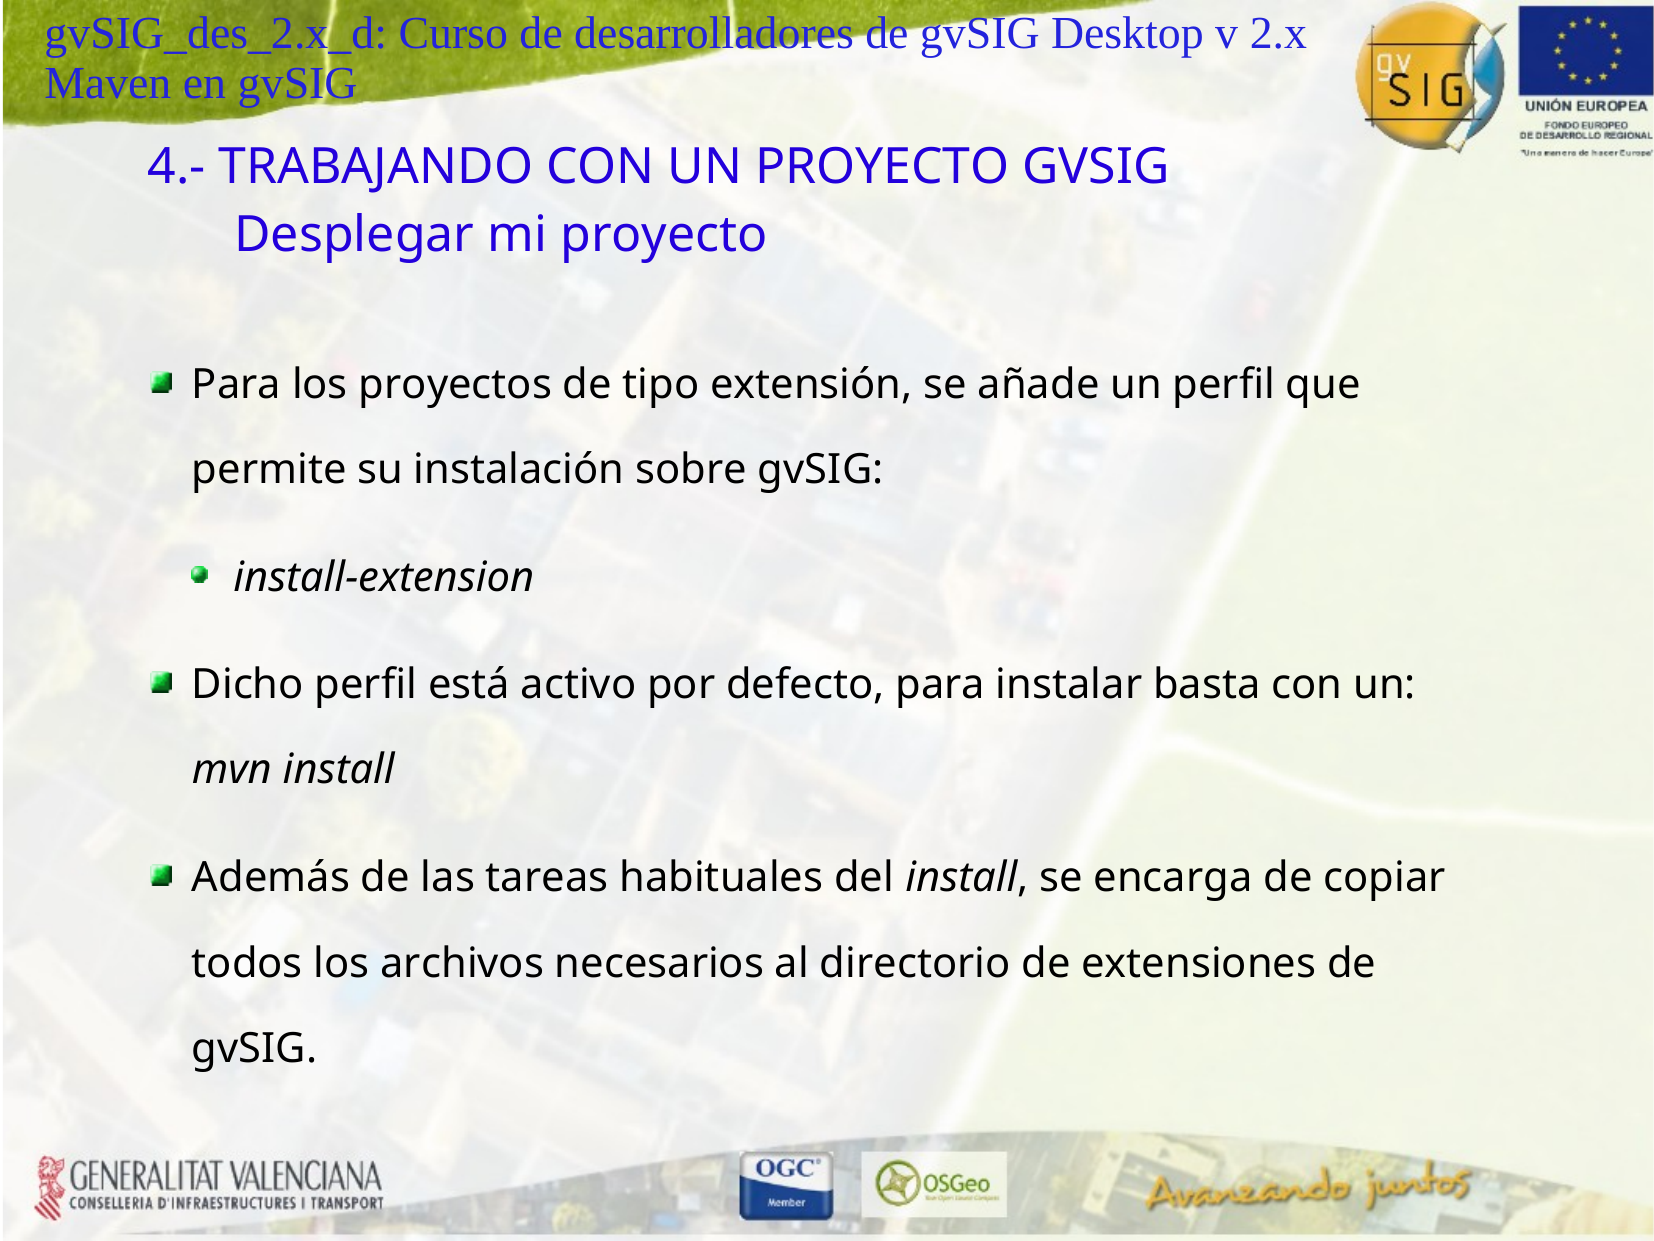

# 4.- TRABAJANDO CON UN PROYECTO GVSIG Desplegar mi proyecto
Para los proyectos de tipo extensión, se añade un perfil que permite su instalación sobre gvSIG:
install-extension
Dicho perfil está activo por defecto, para instalar basta con un: mvn install
Además de las tareas habituales del install, se encarga de copiar todos los archivos necesarios al directorio de extensiones de gvSIG.